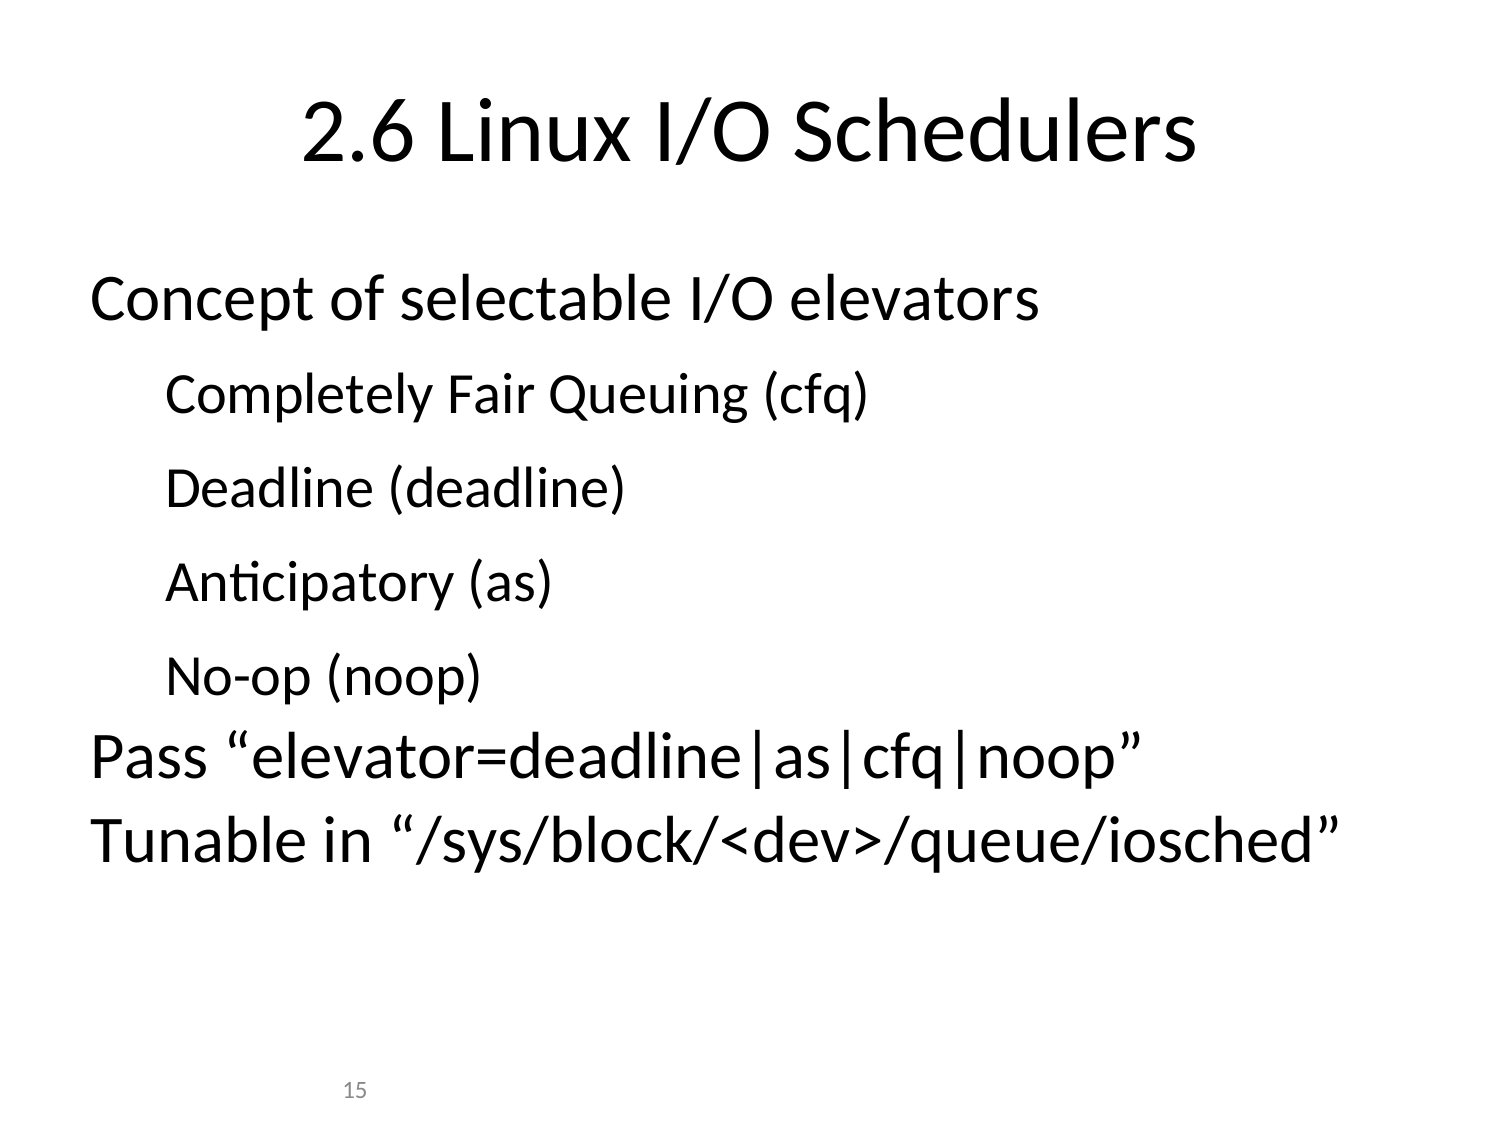

2.6 Linux I/O Schedulers
Concept of selectable I/O elevators
Completely Fair Queuing (cfq)‏
Deadline (deadline)‏
Anticipatory (as)‏
No-op (noop)‏
Pass “elevator=deadline|as|cfq|noop”
Tunable in “/sys/block/<dev>/queue/iosched”